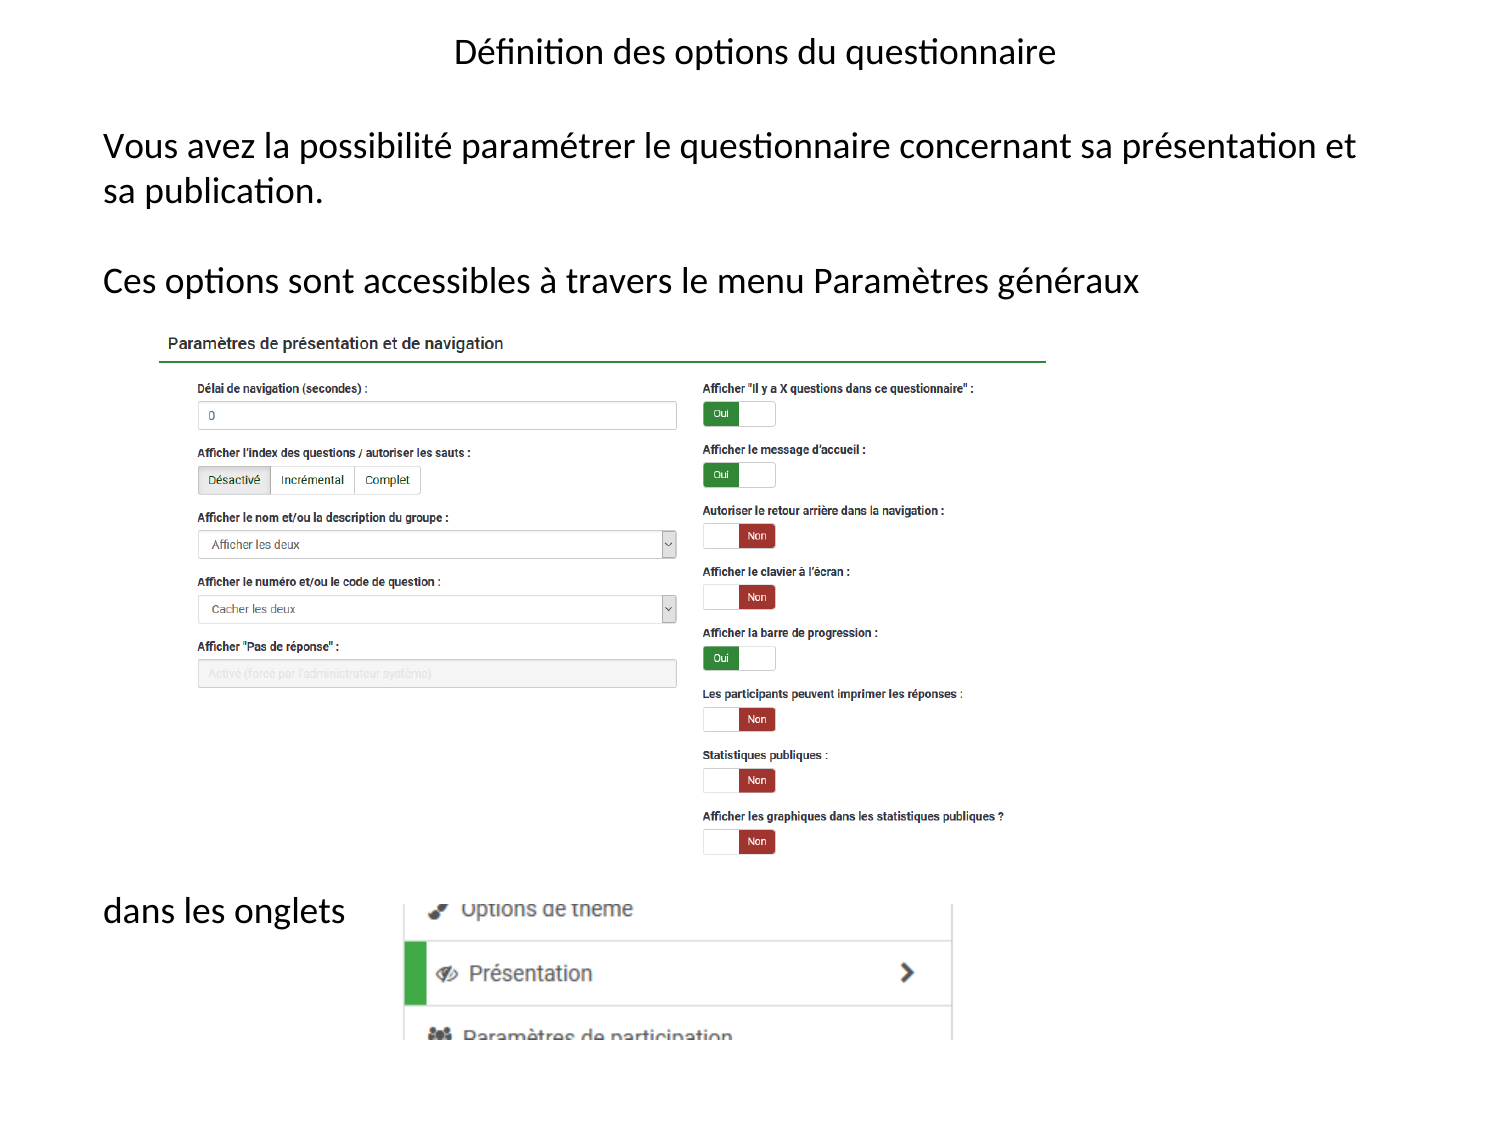

Définition des options du questionnaire
Vous avez la possibilité paramétrer le questionnaire concernant sa présentation et sa publication.
Ces options sont accessibles à travers le menu Paramètres généraux
dans les onglets